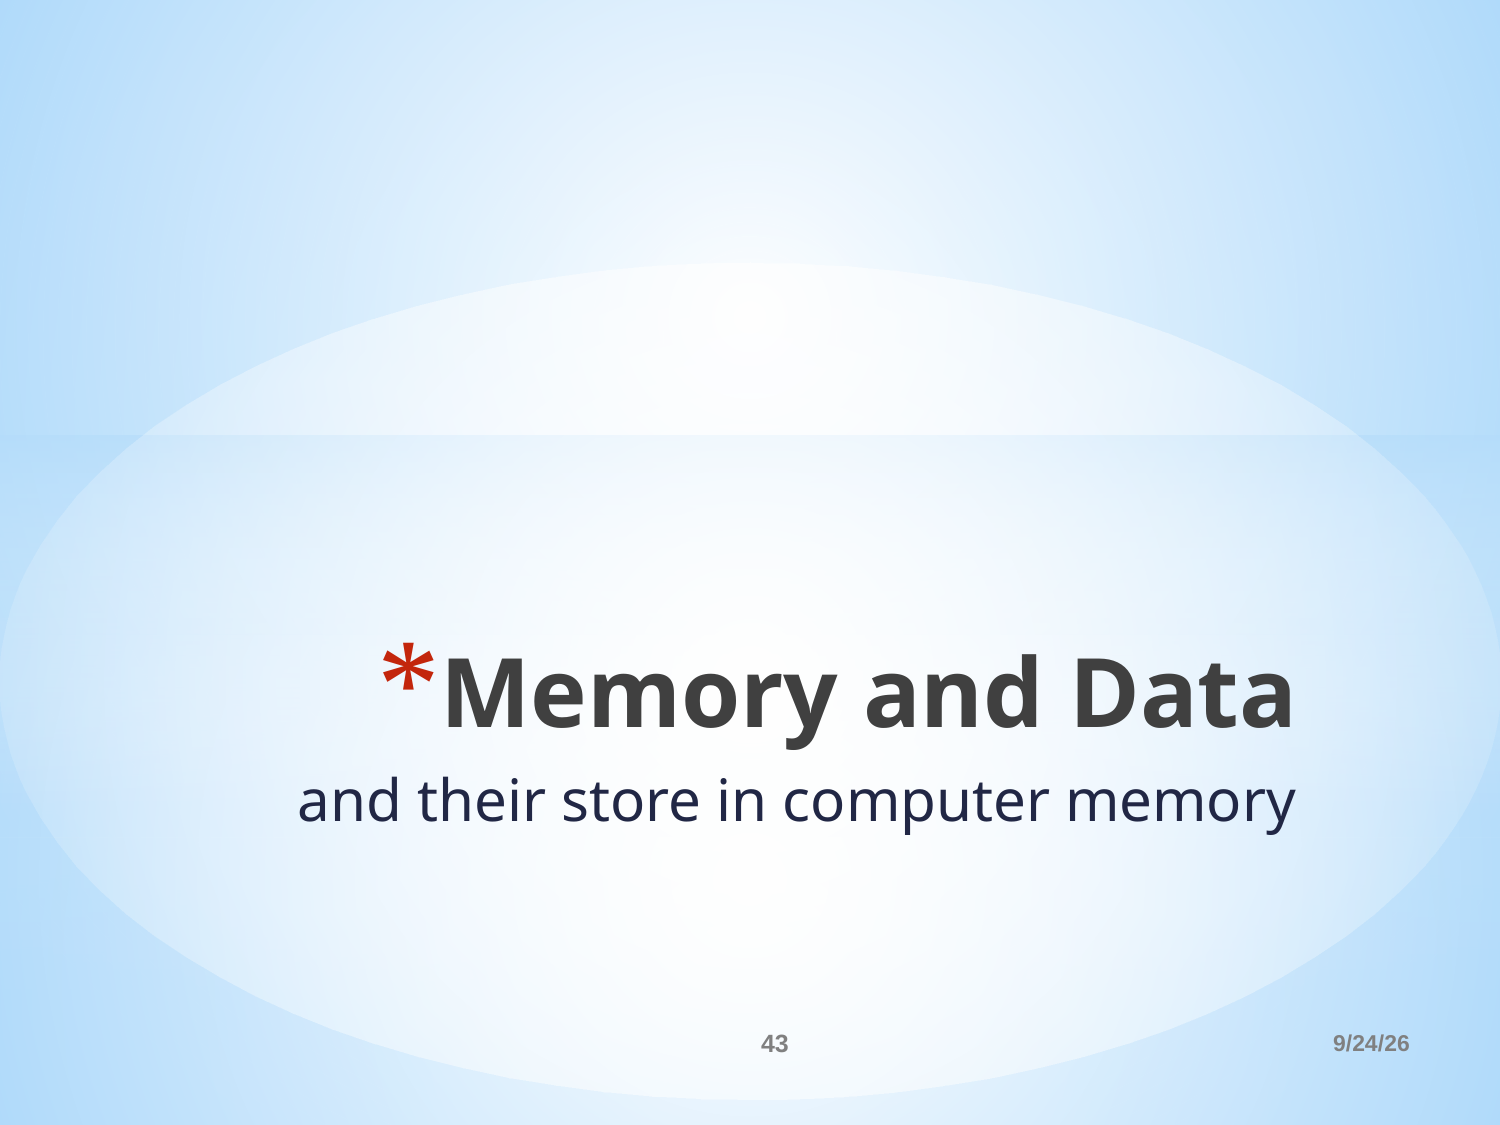

# Memory and Data
and their store in computer memory
B35APO Computer Architectures
43